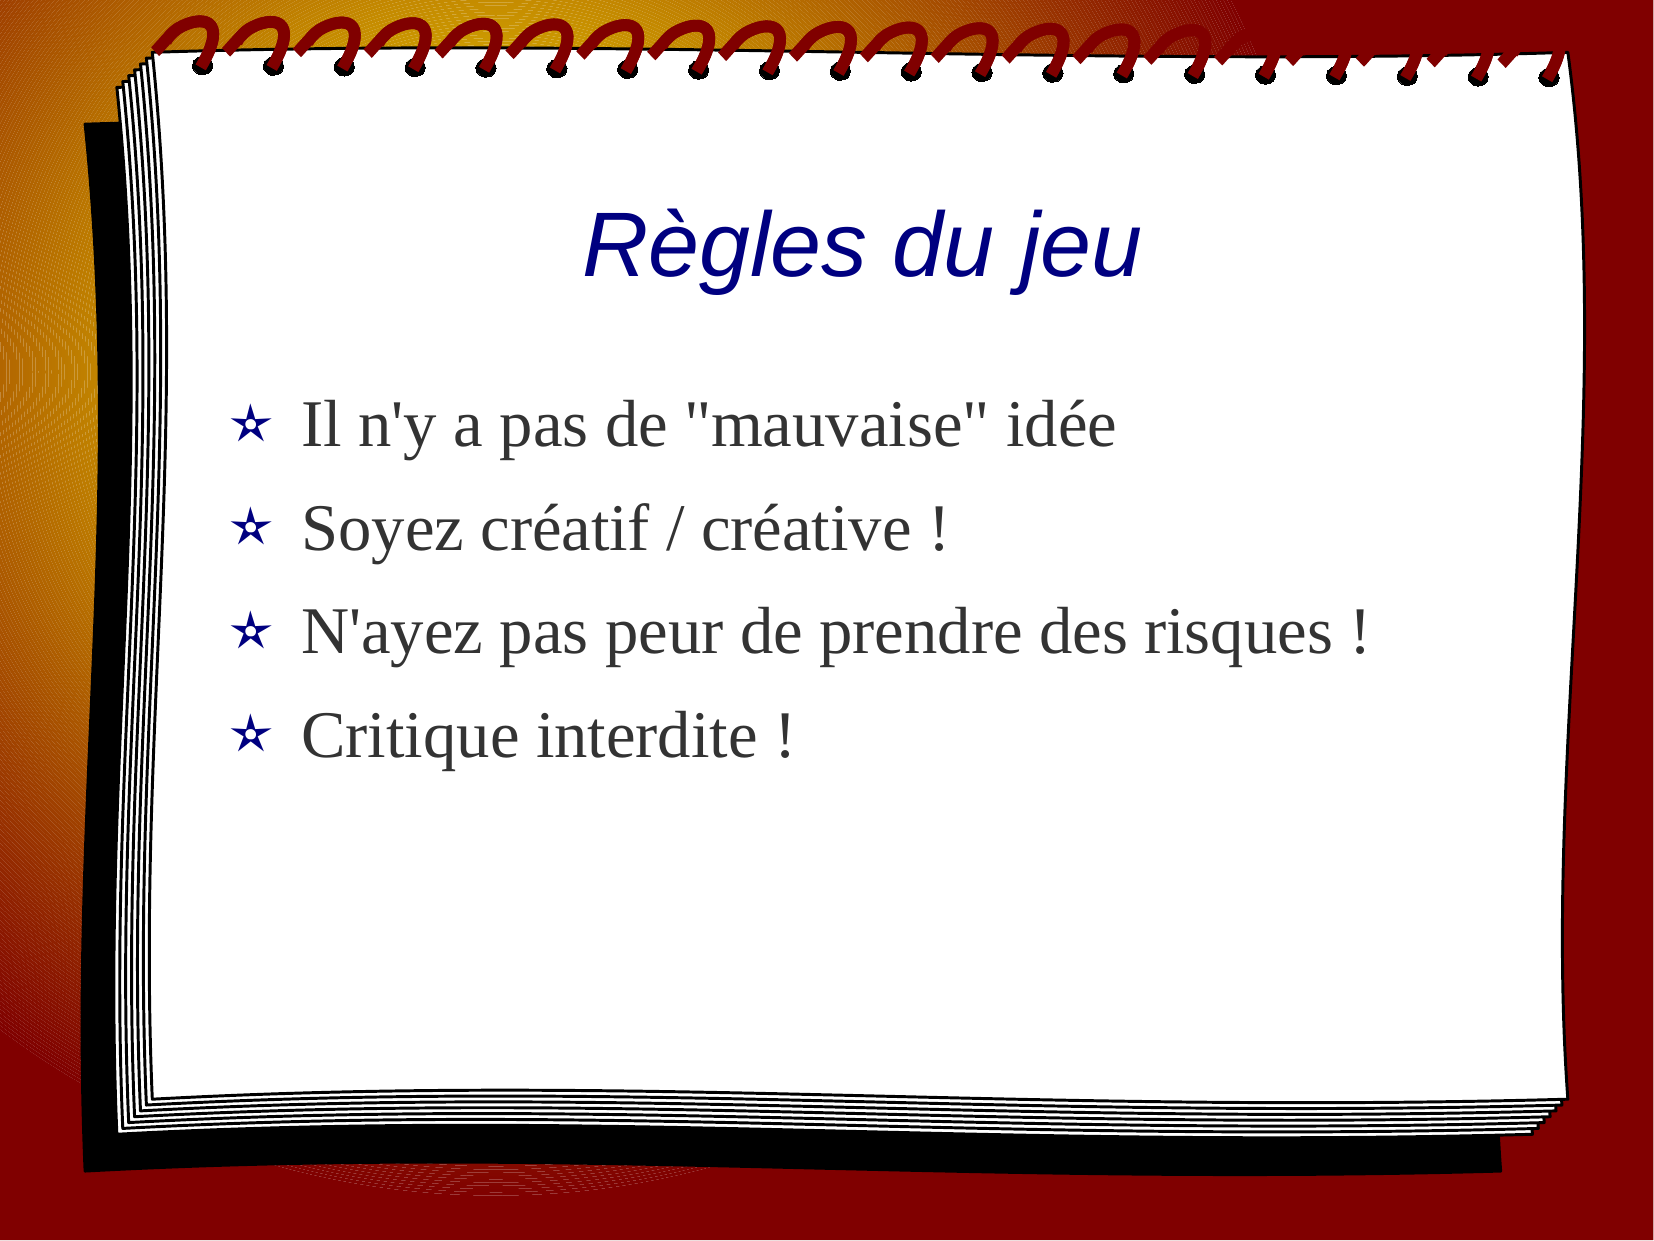

# Règles du jeu
Il n'y a pas de "mauvaise" idée
Soyez créatif / créative !
N'ayez pas peur de prendre des risques !
Critique interdite !